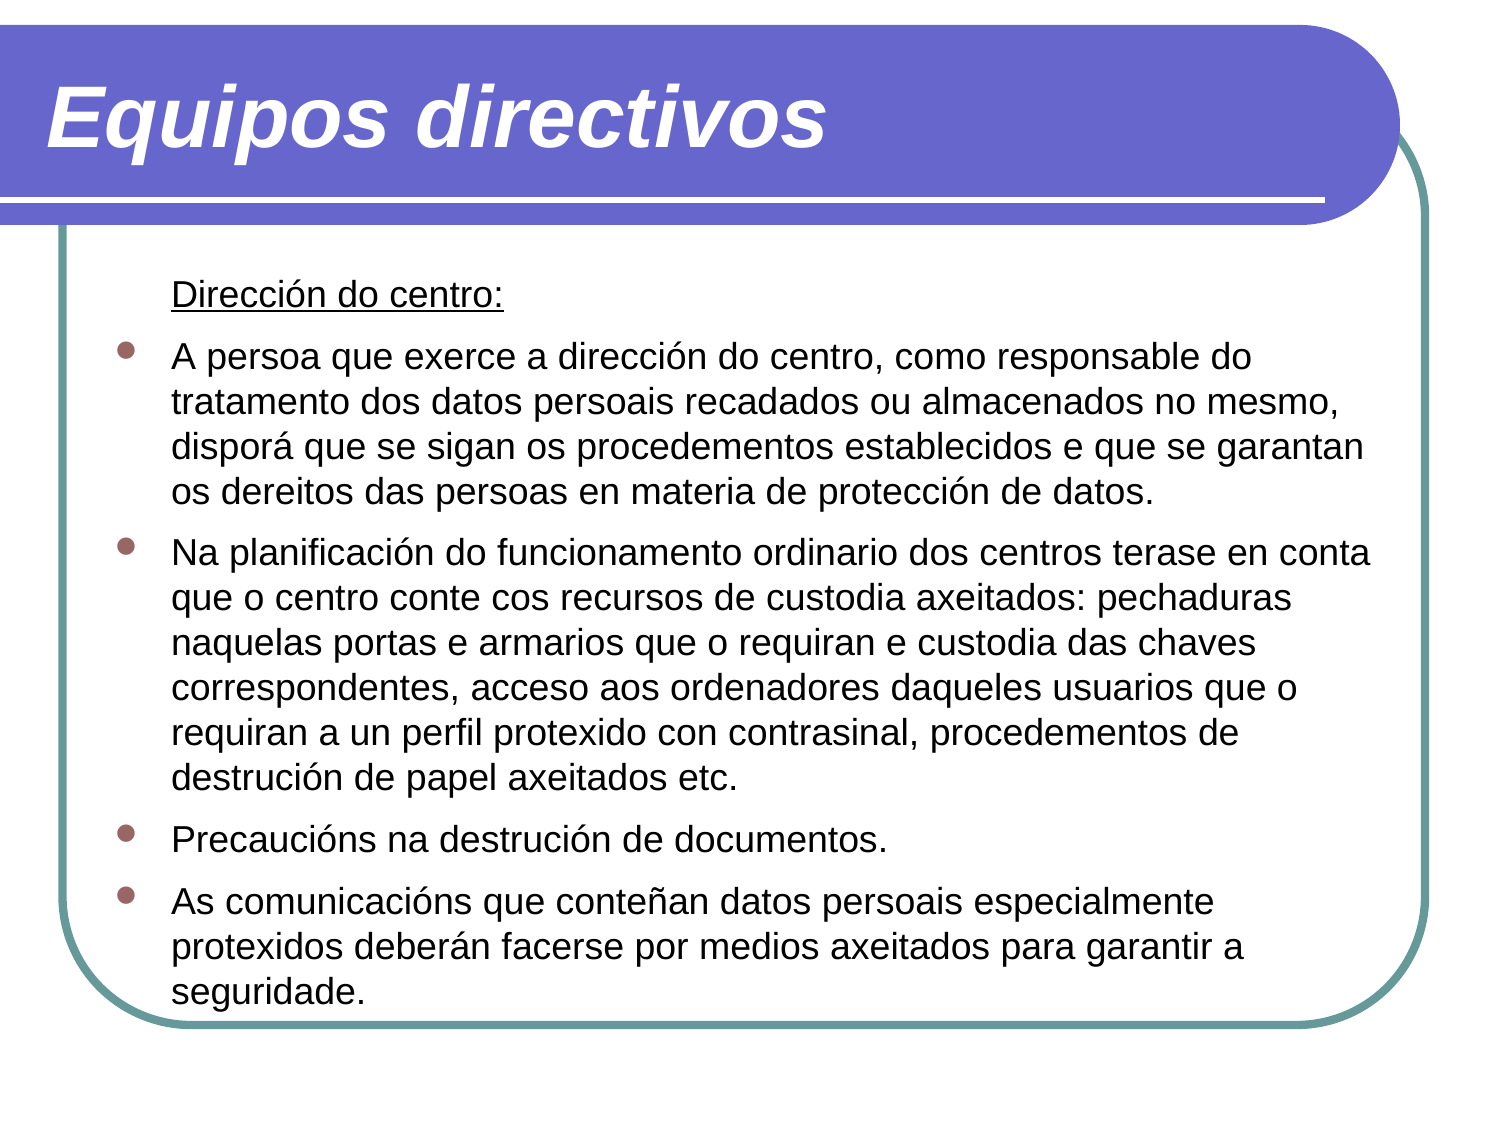

# Equipos directivos
Dirección do centro:
A persoa que exerce a dirección do centro, como responsable do tratamento dos datos persoais recadados ou almacenados no mesmo, disporá que se sigan os procedementos establecidos e que se garantan os dereitos das persoas en materia de protección de datos.
Na planificación do funcionamento ordinario dos centros terase en conta que o centro conte cos recursos de custodia axeitados: pechaduras naquelas portas e armarios que o requiran e custodia das chaves correspondentes, acceso aos ordenadores daqueles usuarios que o requiran a un perfil protexido con contrasinal, procedementos de destrución de papel axeitados etc.
Precaucións na destrución de documentos.
As comunicacións que conteñan datos persoais especialmente protexidos deberán facerse por medios axeitados para garantir a seguridade.